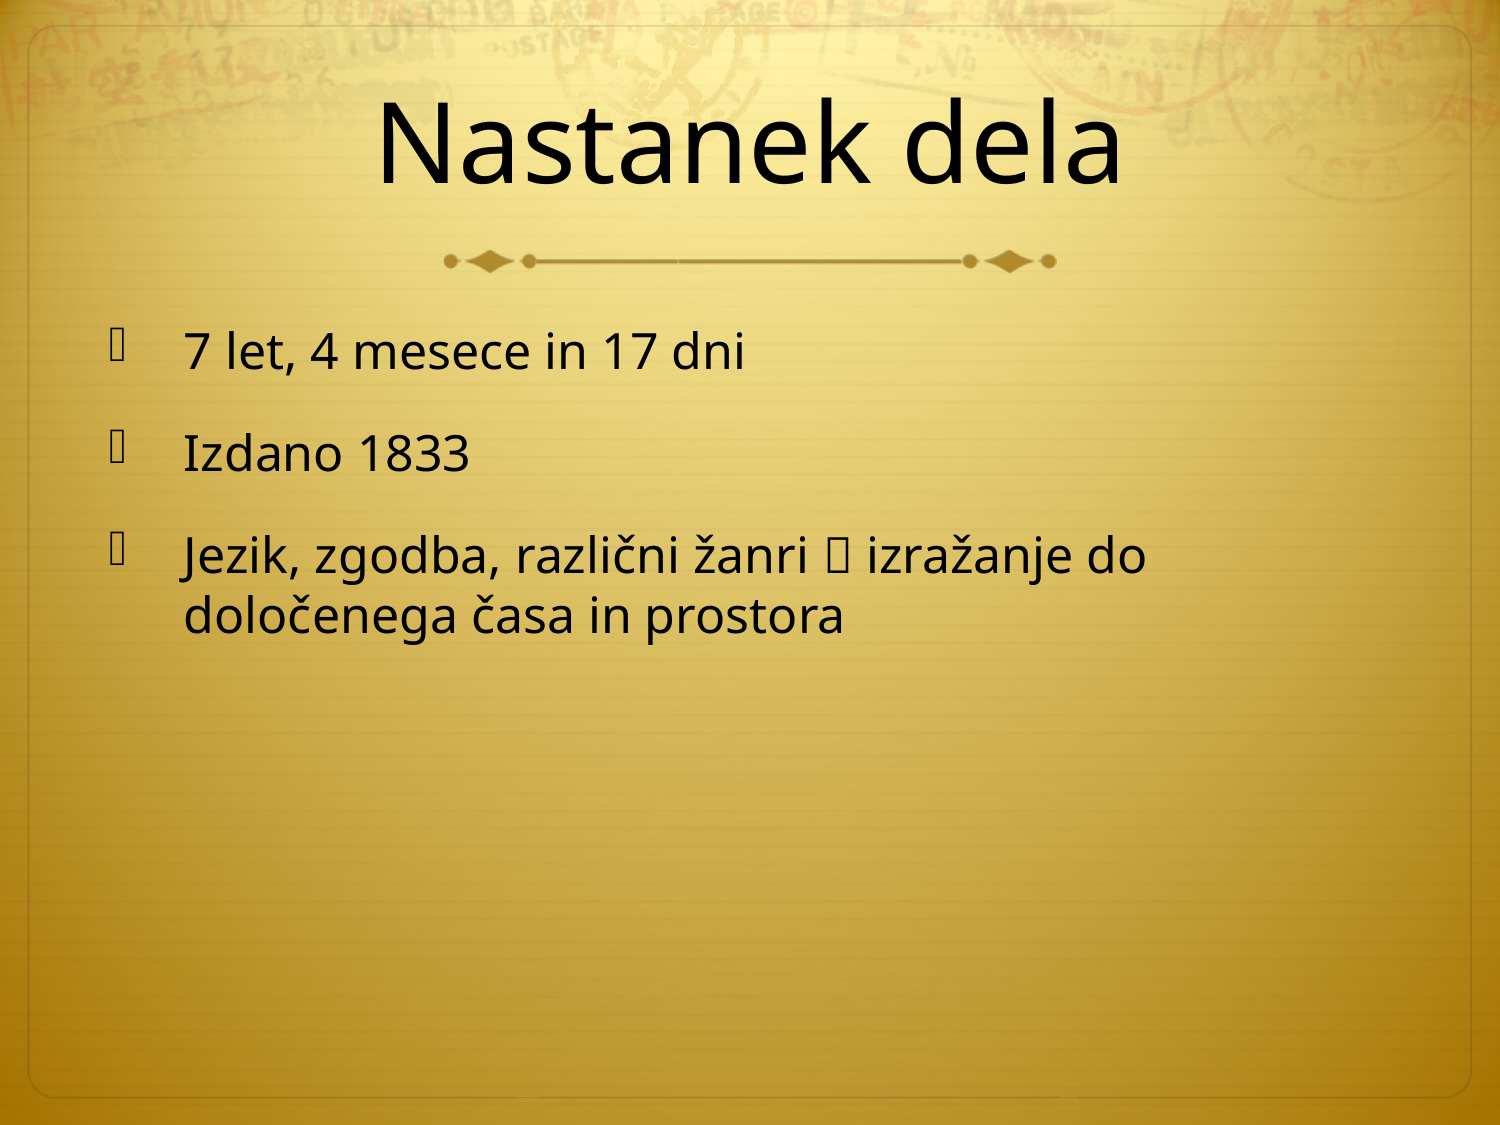

# Nastanek dela
7 let, 4 mesece in 17 dni
Izdano 1833
Jezik, zgodba, različni žanri  izražanje do določenega časa in prostora